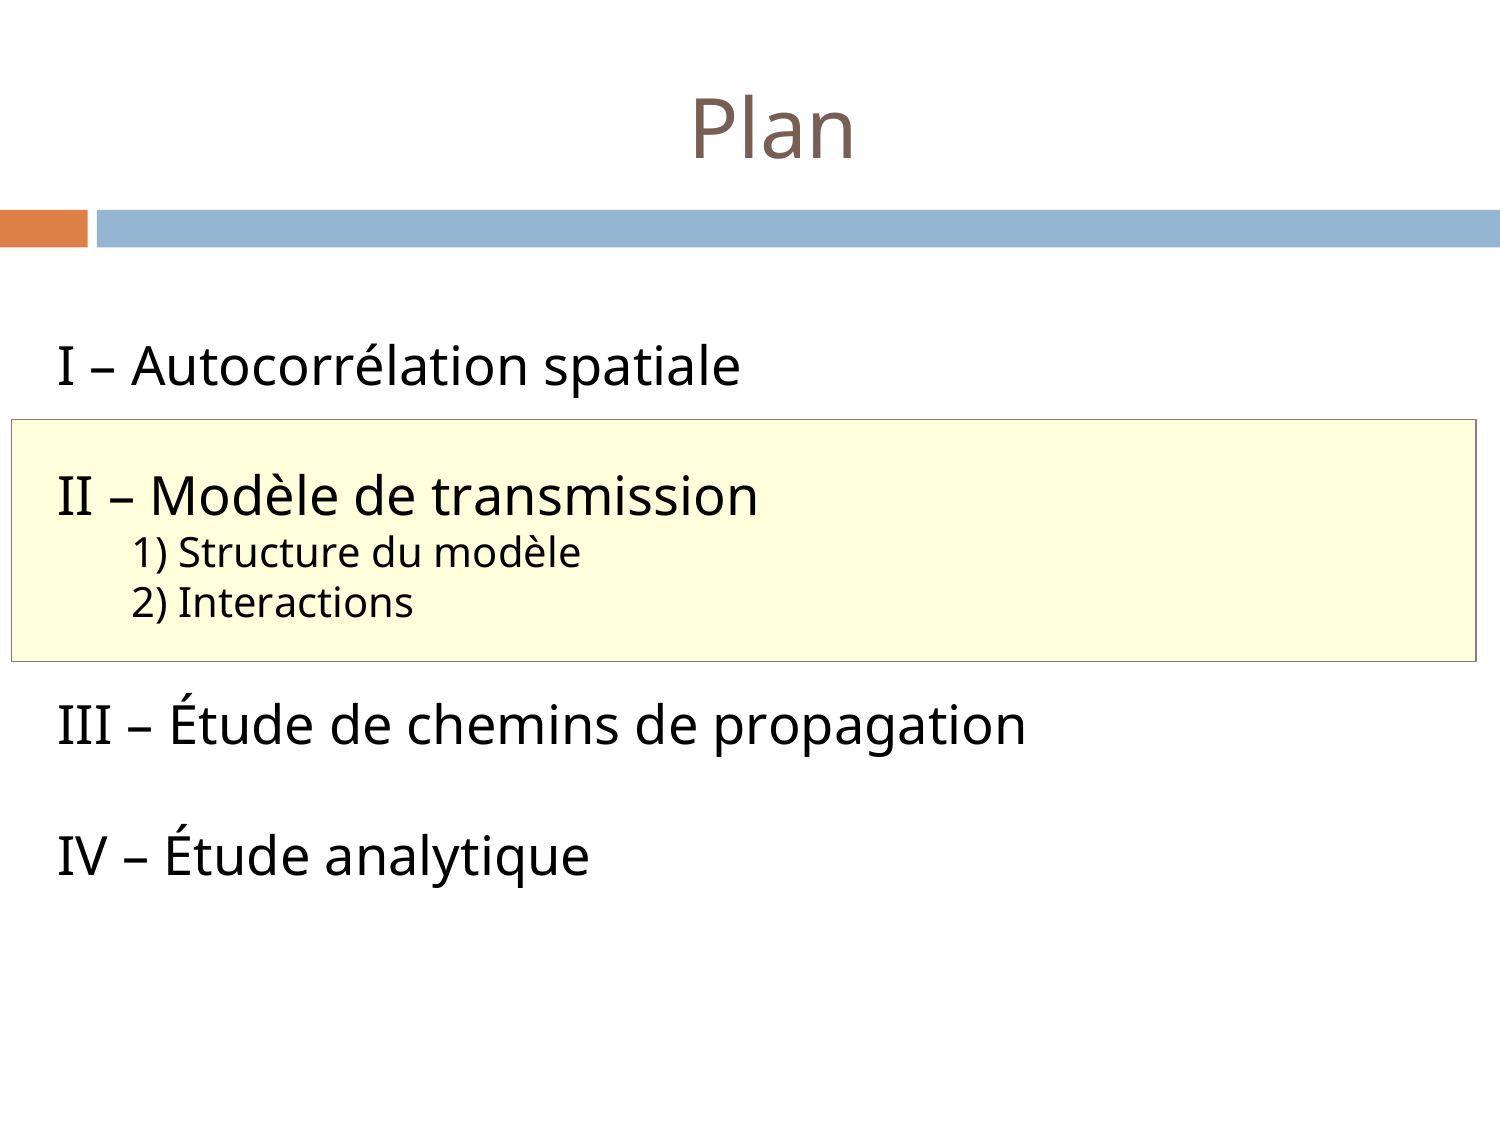

Plan
I – Autocorrélation spatiale
II – Modèle de transmission
	1) Structure du modèle
	2) Interactions
III – Étude de chemins de propagation
IV – Étude analytique